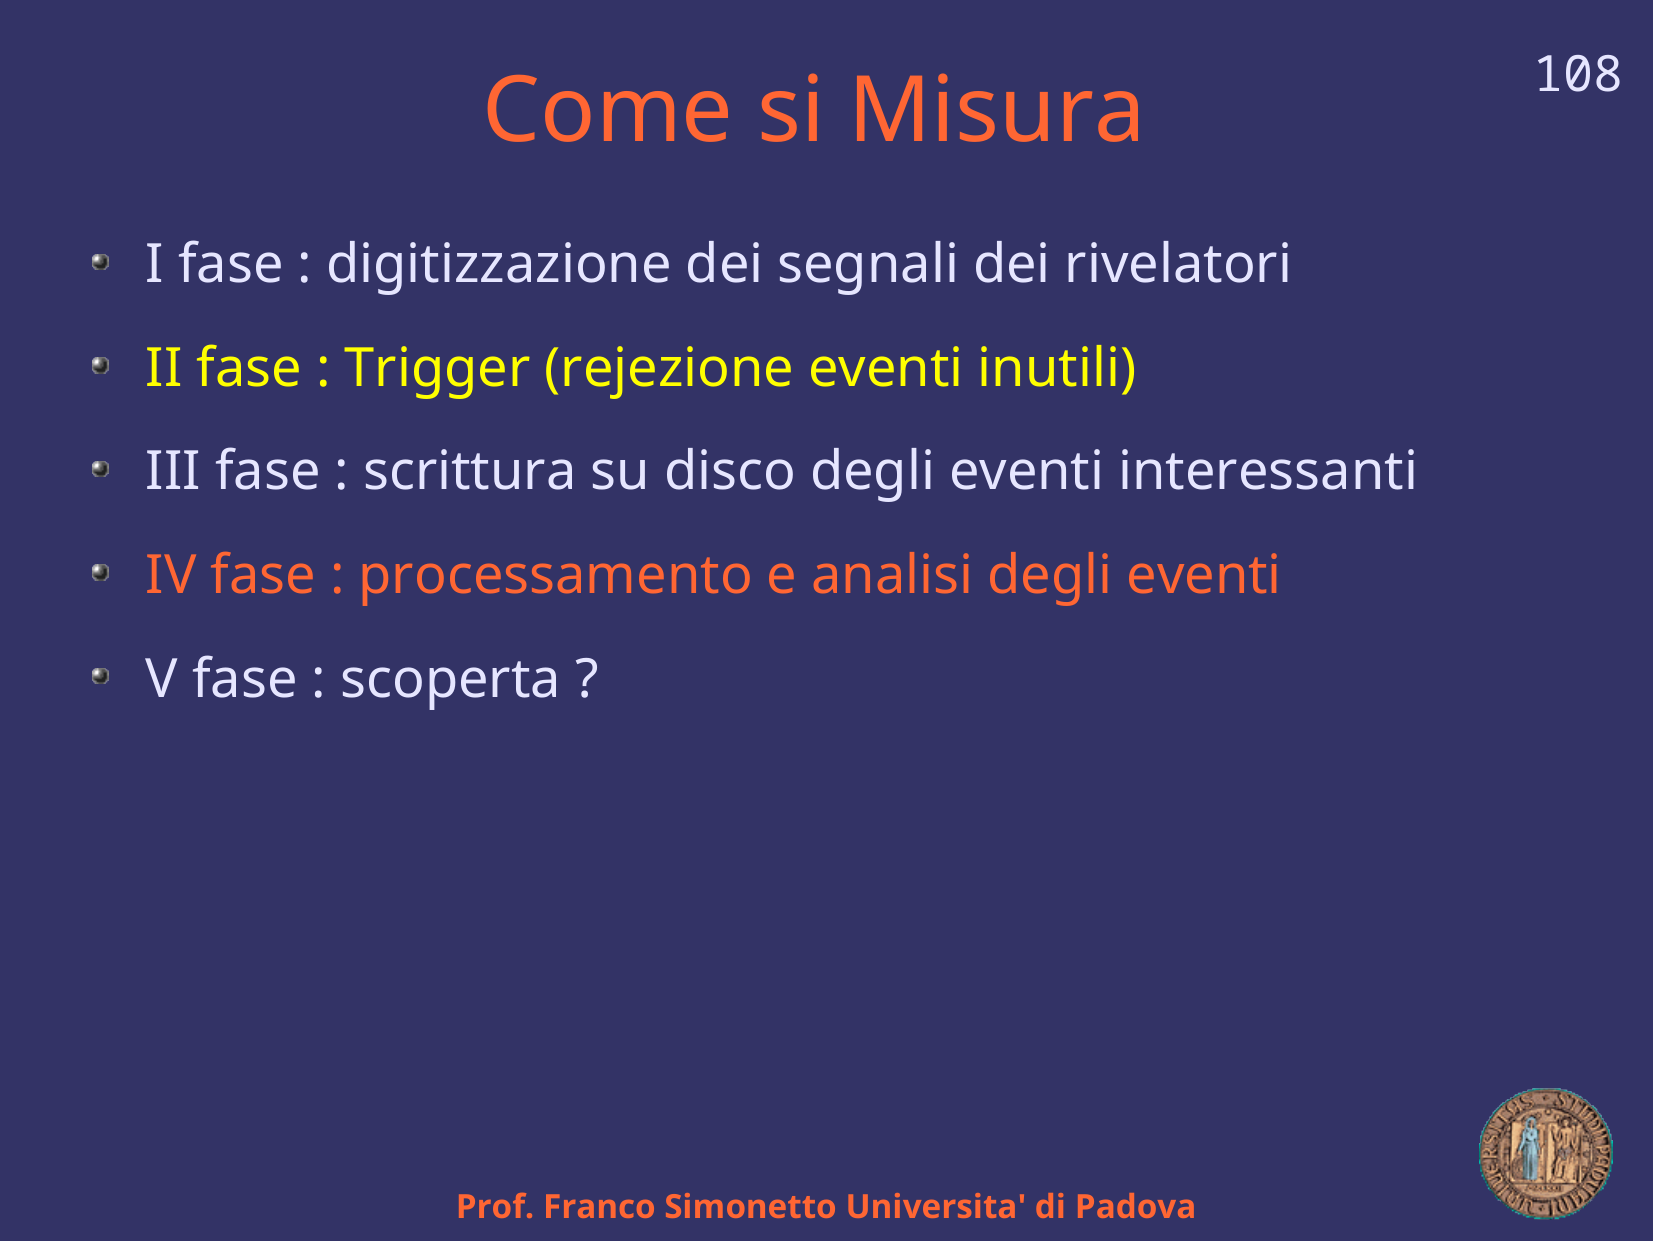

108
# Come si Misura
I fase : digitizzazione dei segnali dei rivelatori
II fase : Trigger (rejezione eventi inutili)
III fase : scrittura su disco degli eventi interessanti
IV fase : processamento e analisi degli eventi
V fase : scoperta ?